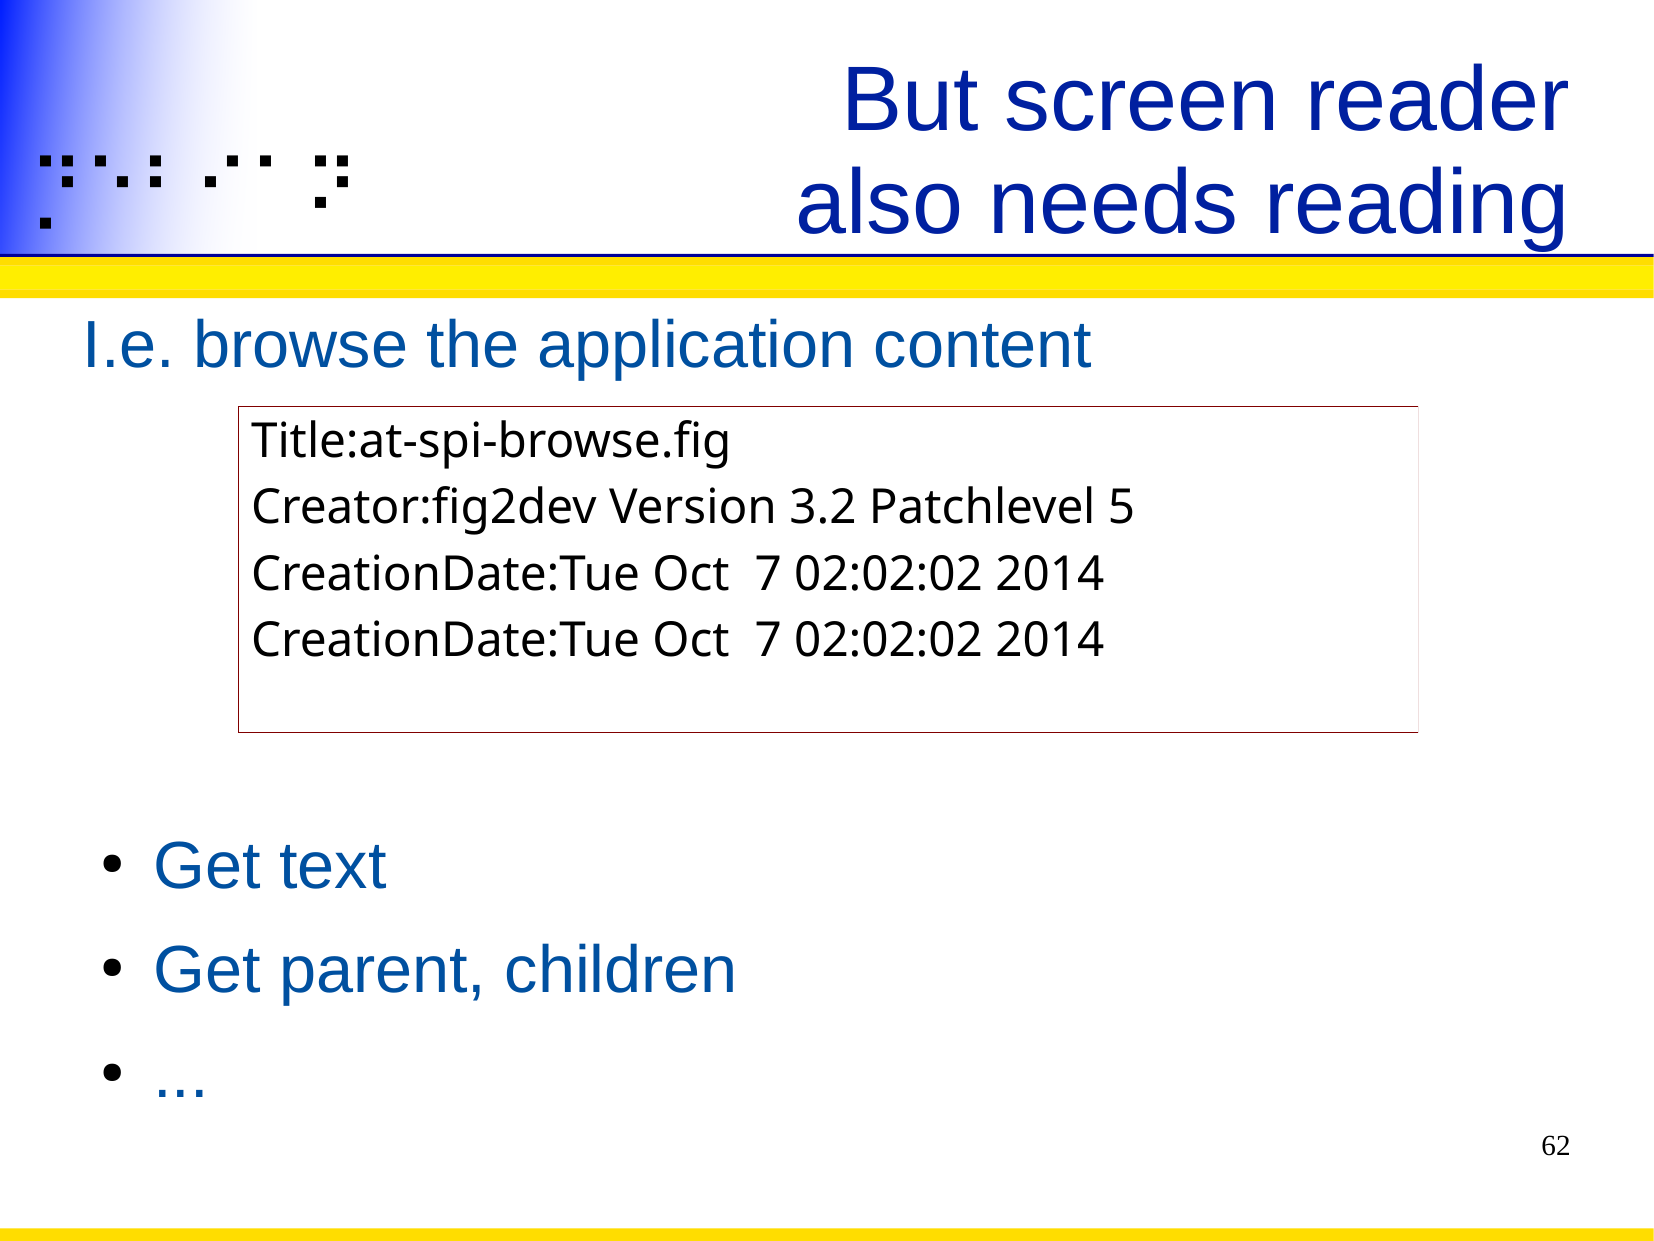

# But screen reader also needs reading
I.e. browse the application content
Get text
Get parent, children
...
62